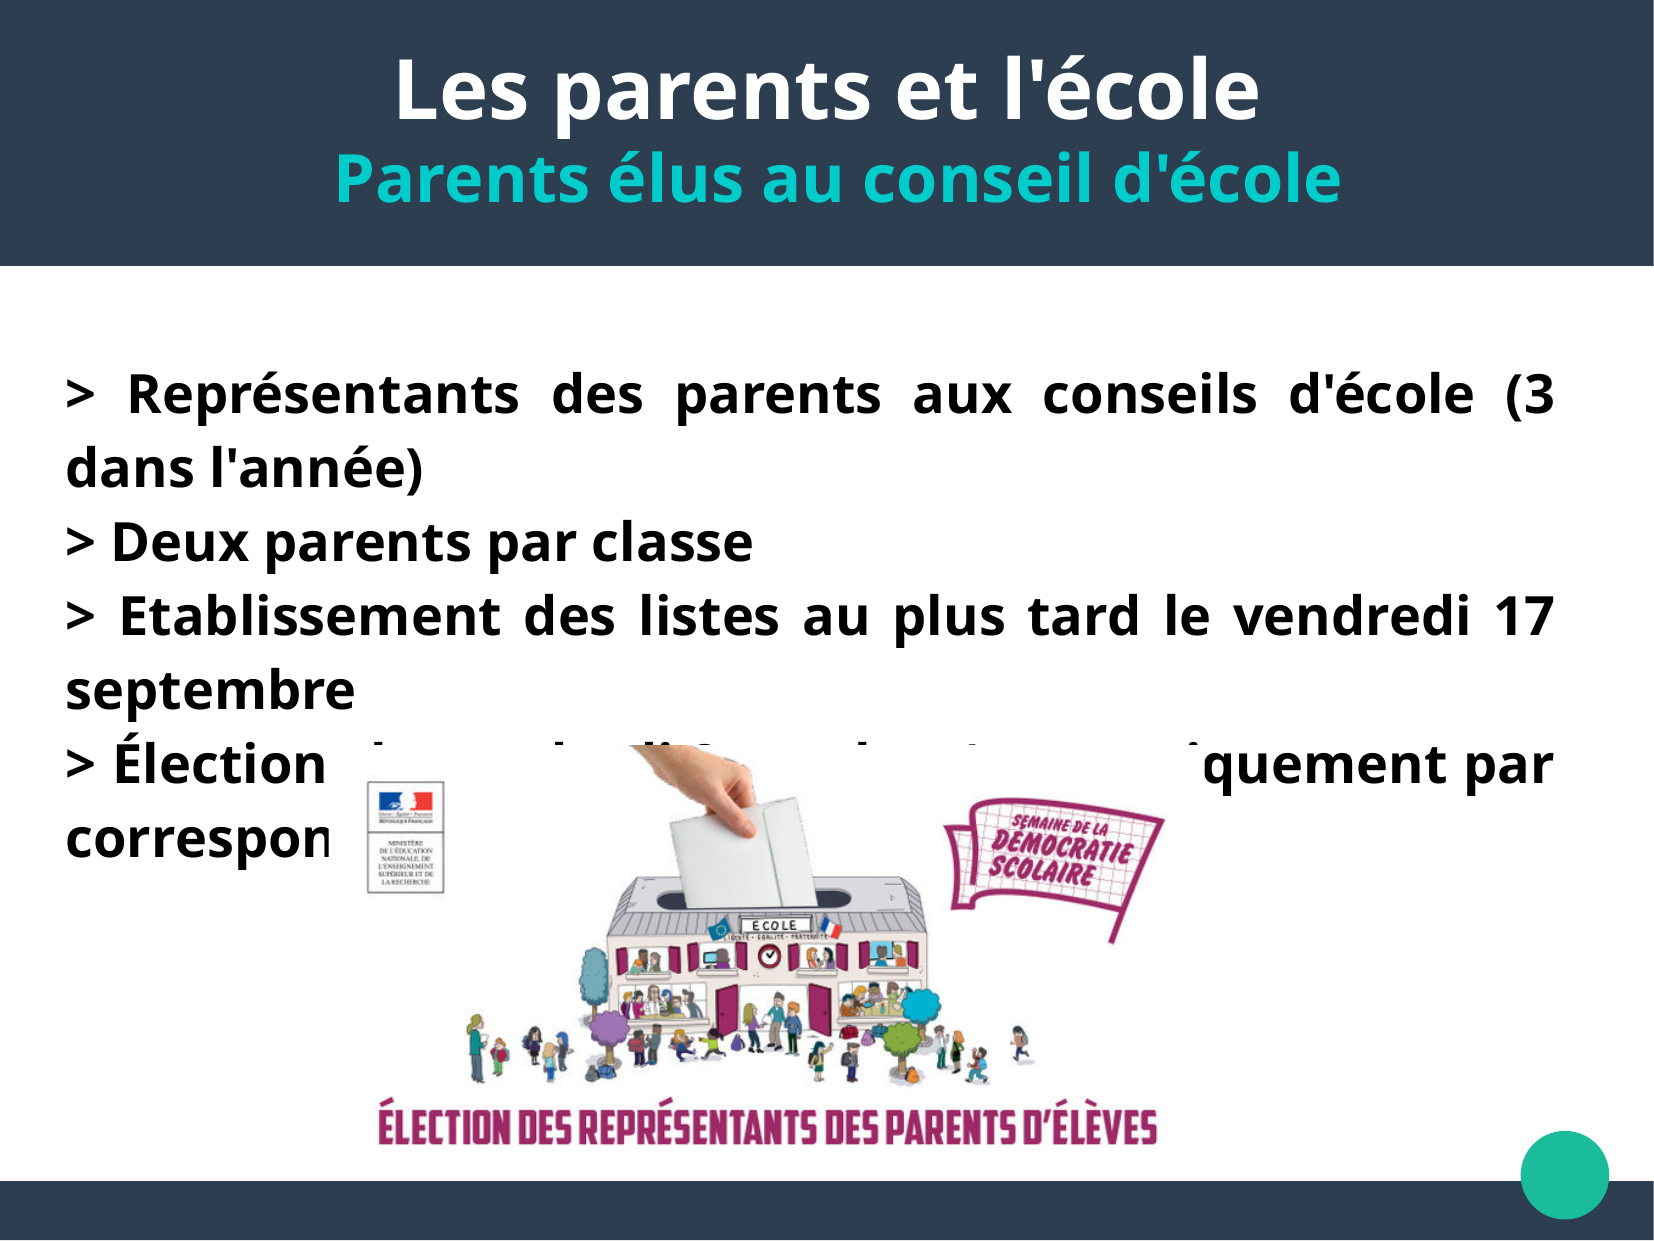

# Les parents et l'école  Parents élus au conseil d'école
> Représentants des parents aux conseils d'école (3 dans l'année)
> Deux parents par classe
> Etablissement des listes au plus tard le vendredi 17 septembre
> Élections le vendredi 8 octobre (vote uniquement par correspondance)